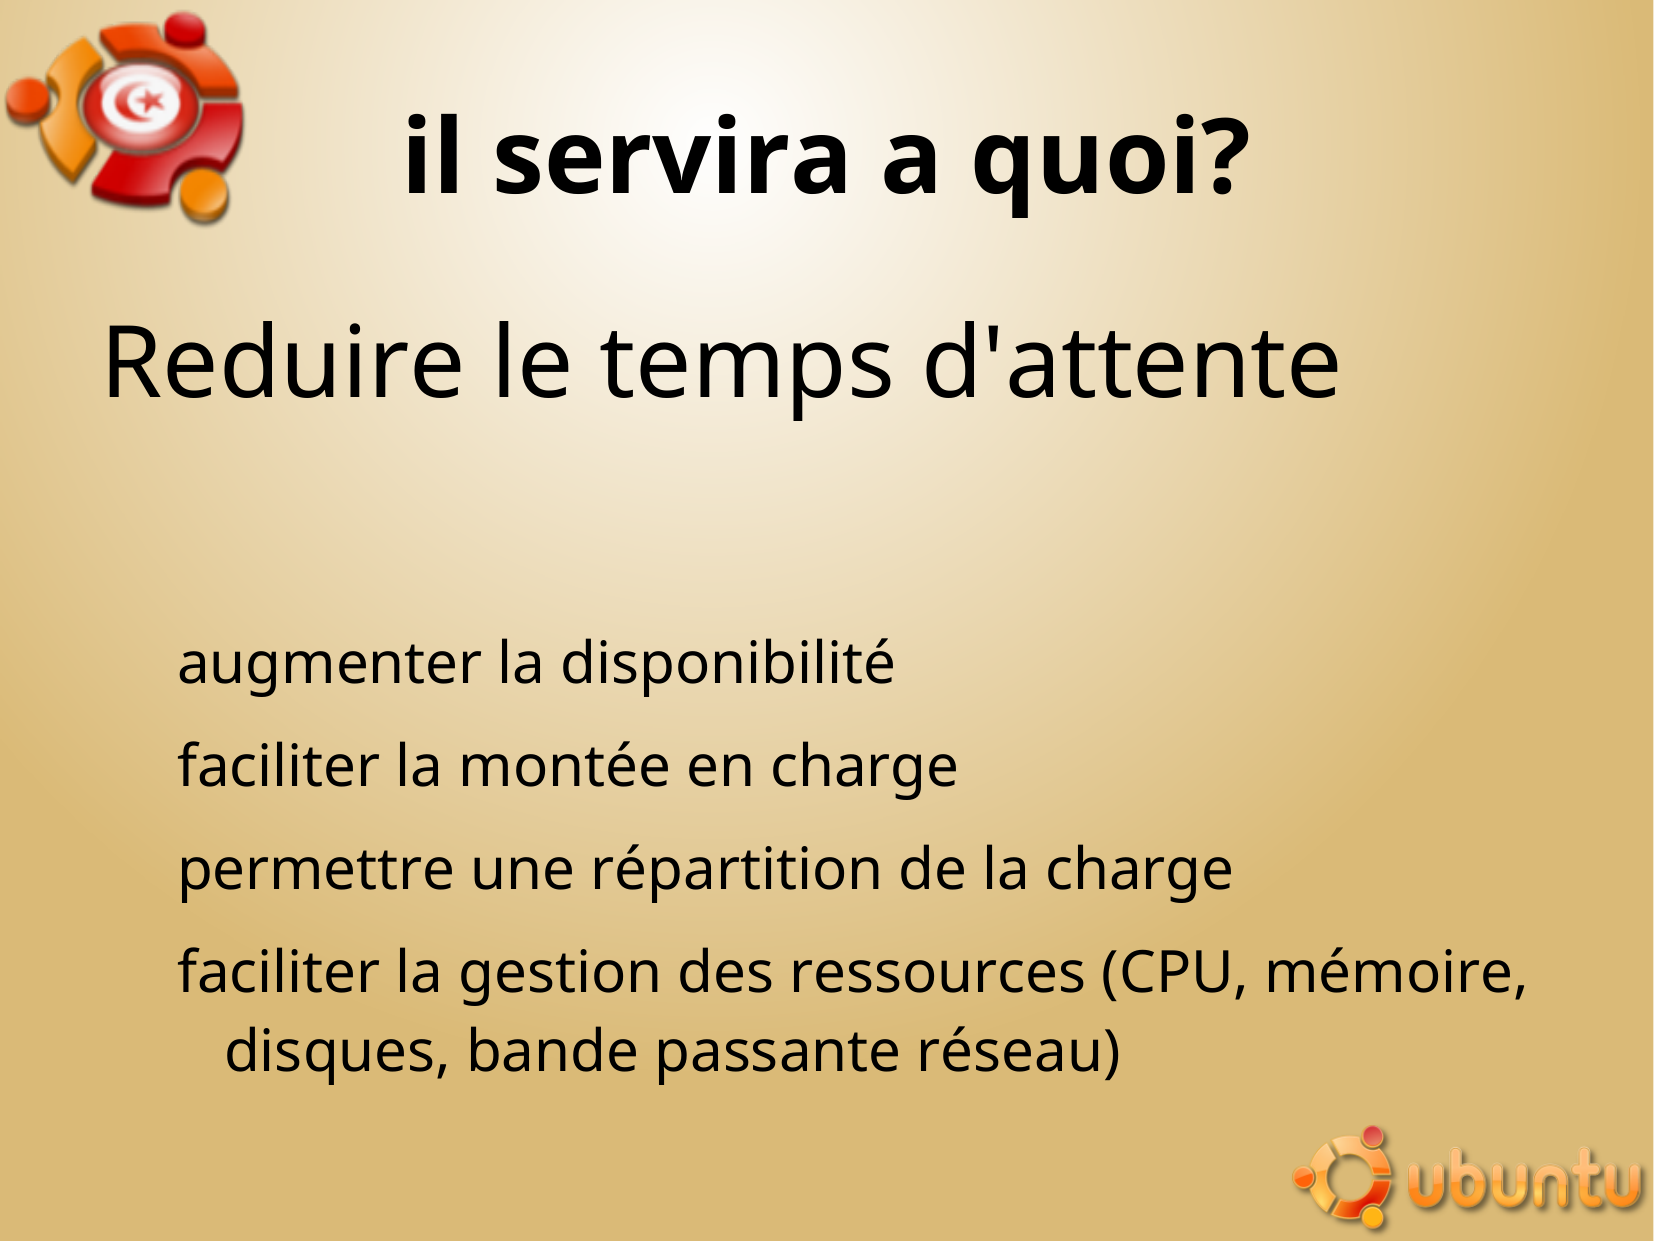

# il servira a quoi?
Reduire le temps d'attente
augmenter la disponibilité
faciliter la montée en charge
permettre une répartition de la charge
faciliter la gestion des ressources (CPU, mémoire, disques, bande passante réseau)